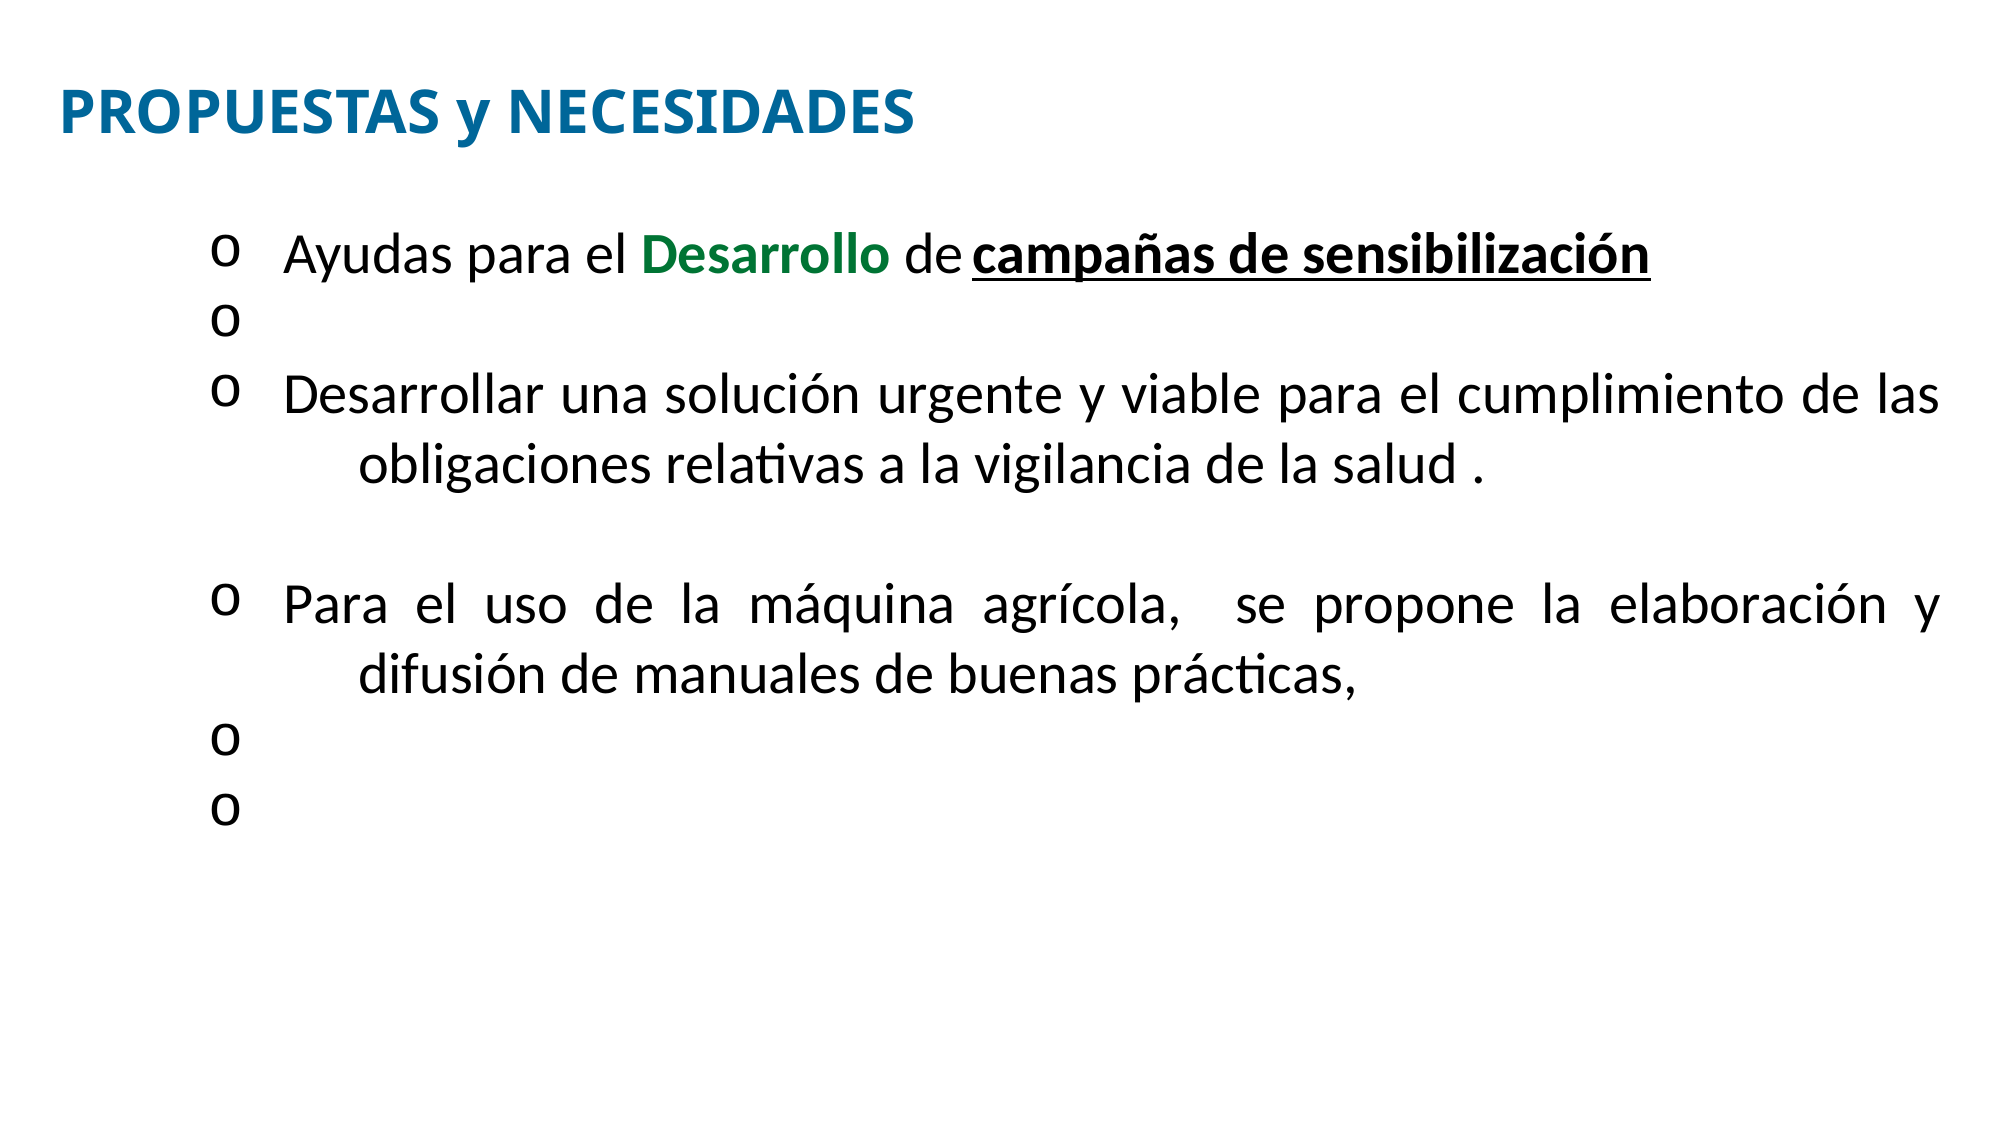

# PROPUESTAS y NECESIDADES
Ayudas para el Desarrollo de campañas de sensibilización
Desarrollar una solución urgente y viable para el cumplimiento de las obligaciones relativas a la vigilancia de la salud .
Para el uso de la máquina agrícola, se propone la elaboración y difusión de manuales de buenas prácticas,